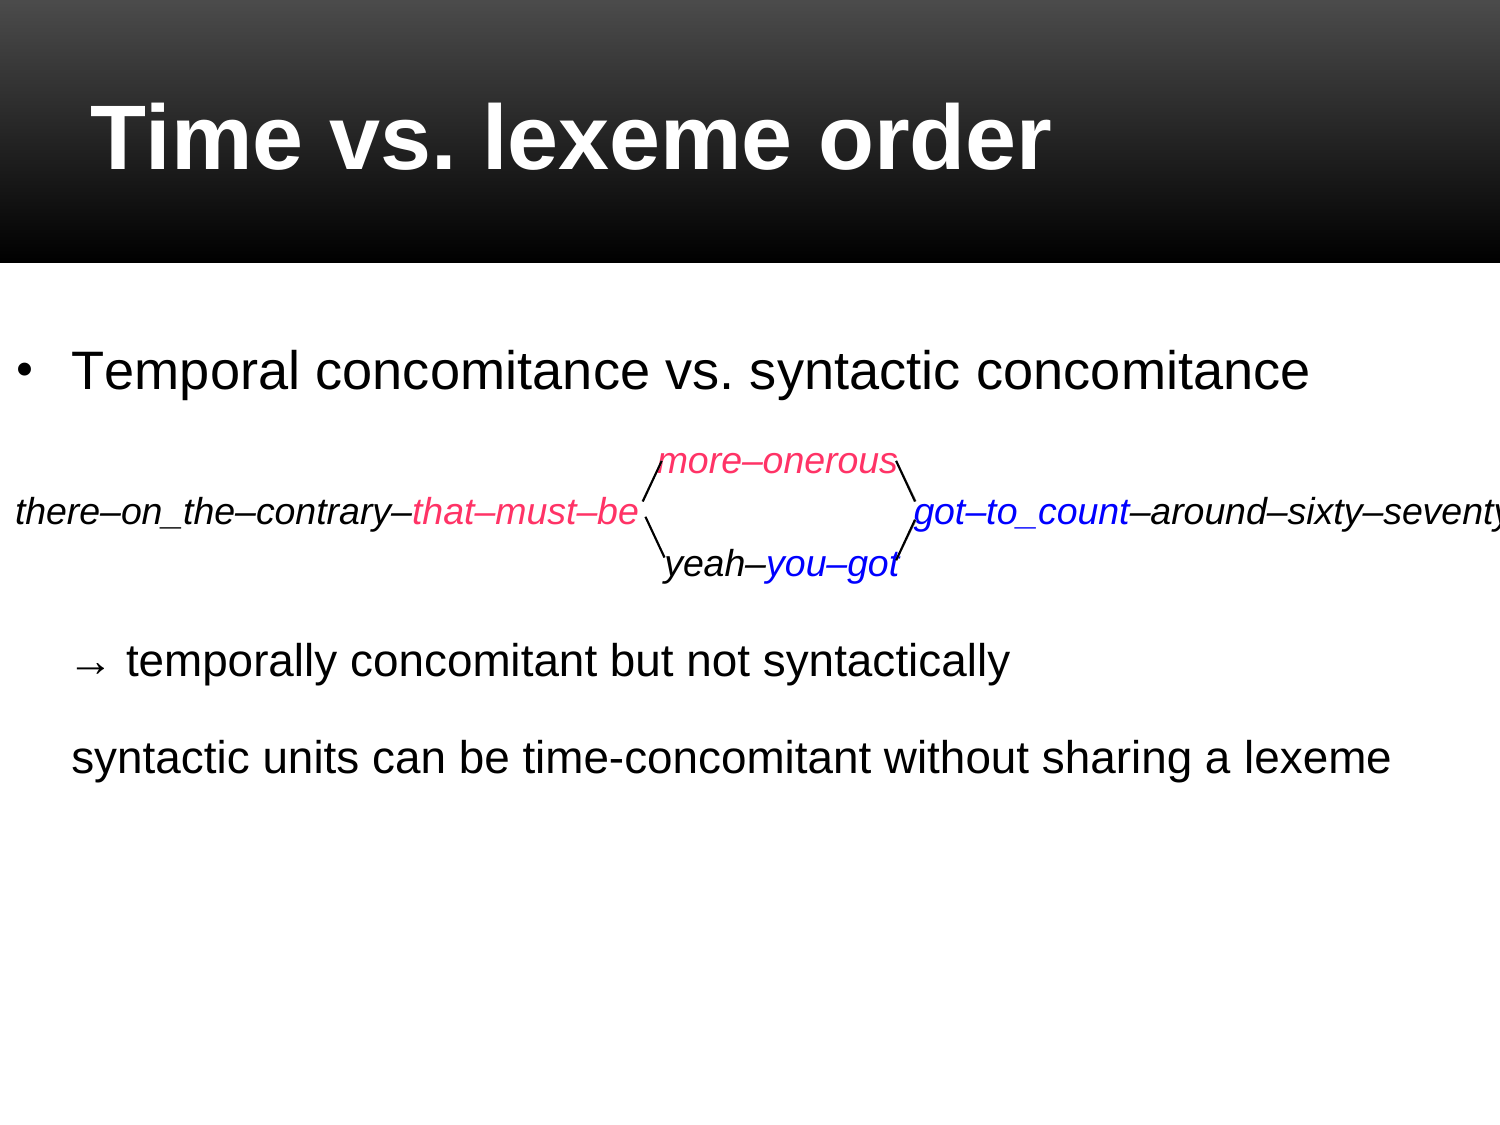

# Time vs. lexeme order
Temporal concomitance vs. syntactic concomitance
				 	 				 more–onerous
there–on_the–contrary–that–must–be			 got–to_count–around–sixty–seventy
 				 	 		 yeah–you–got
 → temporally concomitant but not syntactically
syntactic units can be time-concomitant without sharing a lexeme